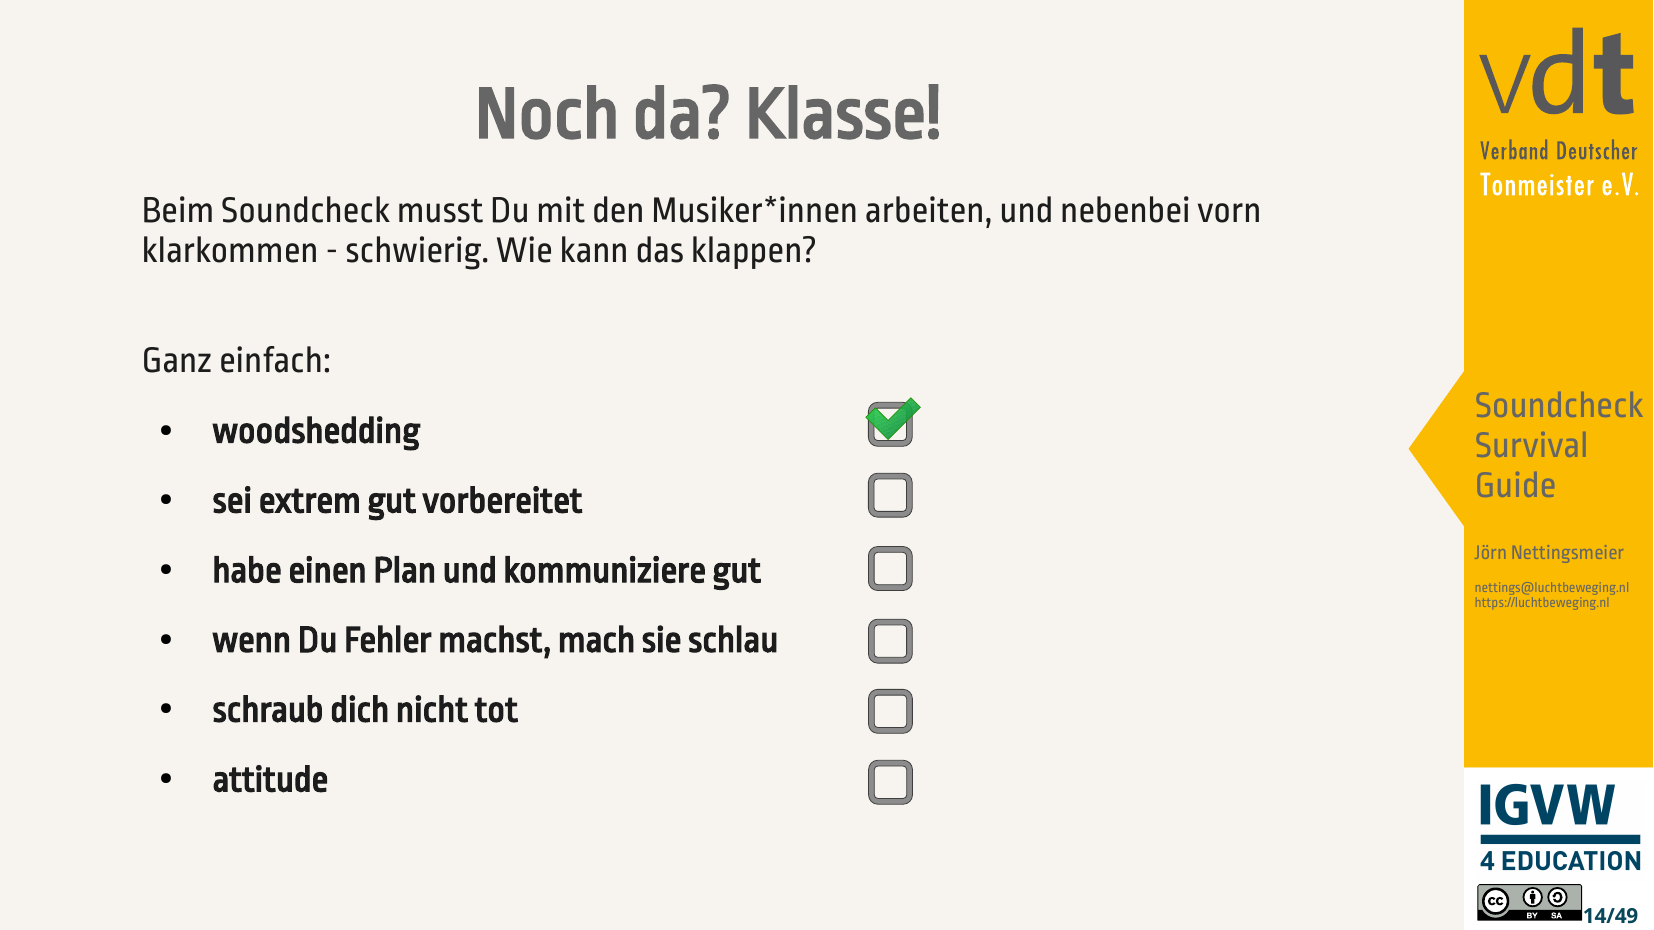

# Noch da? Klasse!
Beim Soundcheck musst Du mit den Musiker*innen arbeiten, und nebenbei vorn klarkommen - schwierig. Wie kann das klappen?
Ganz einfach:
woodshedding
sei extrem gut vorbereitet
habe einen Plan und kommuniziere gut
wenn Du Fehler machst, mach sie schlau
schraub dich nicht tot
attitude